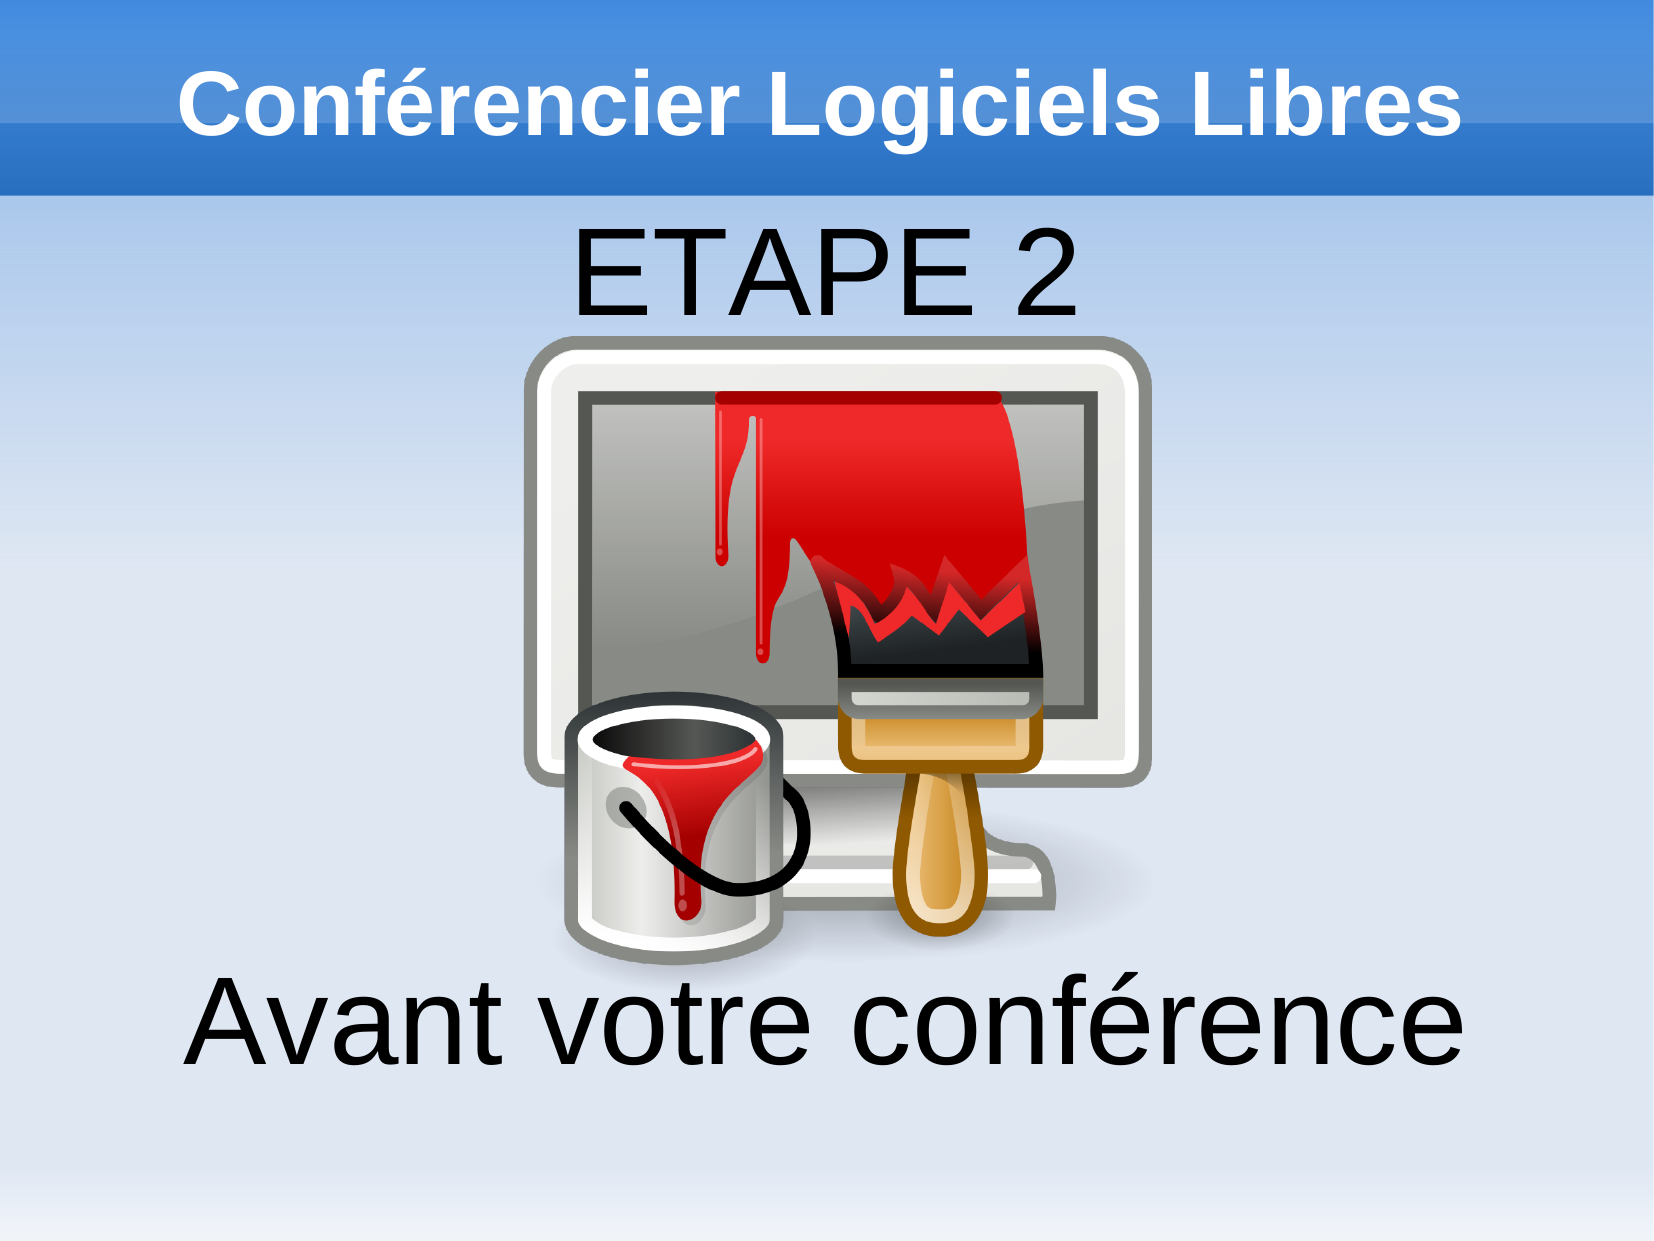

# Conférencier Logiciels Libres
ETAPE 2
Avant votre conférence